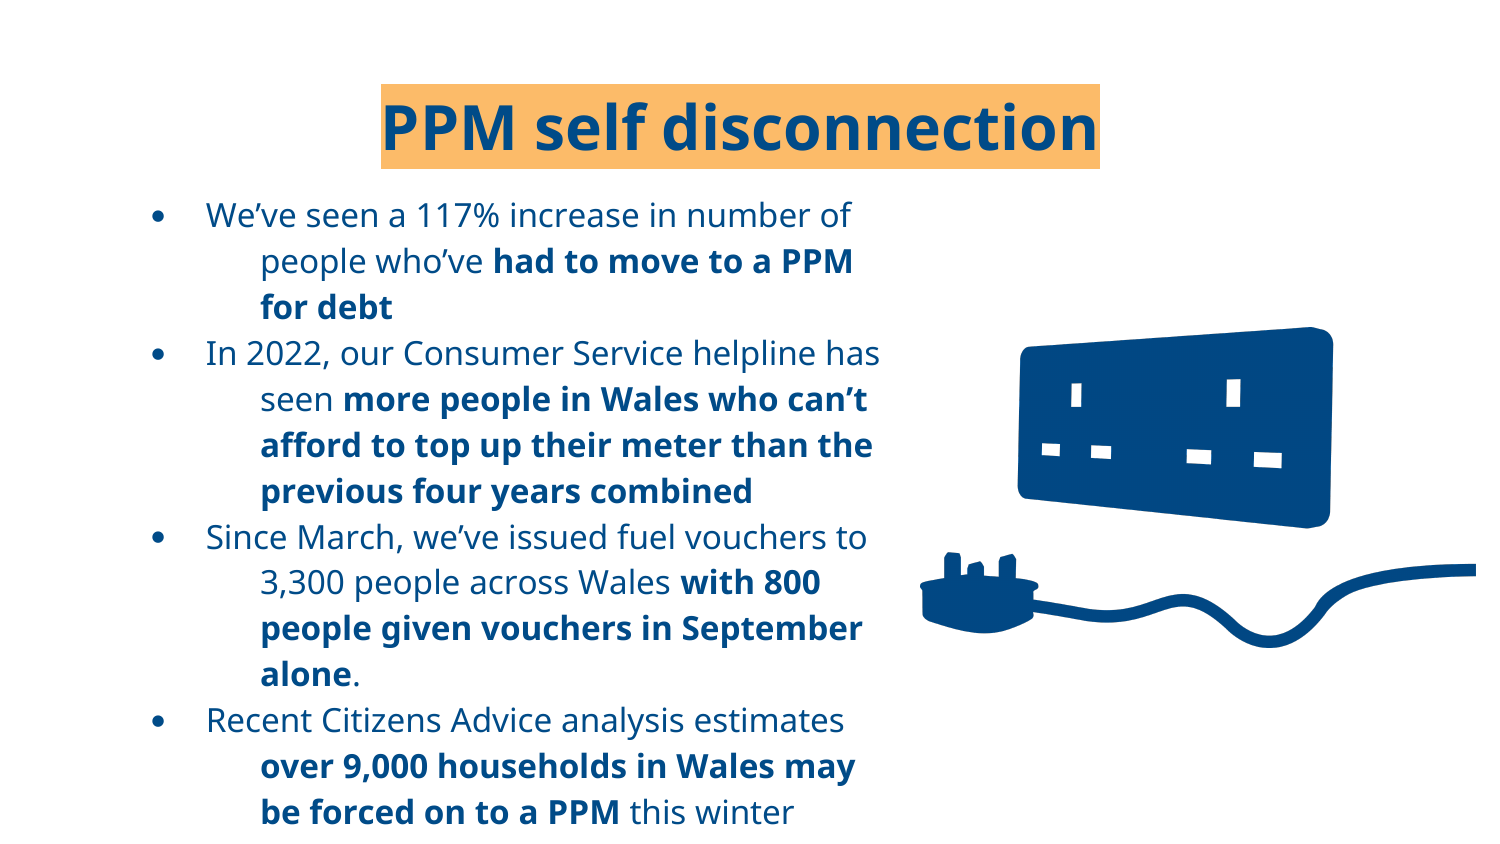

# PPM self disconnection
We’ve seen a 117% increase in number of people who’ve had to move to a PPM for debt
In 2022, our Consumer Service helpline has seen more people in Wales who can’t afford to top up their meter than the previous four years combined
Since March, we’ve issued fuel vouchers to 3,300 people across Wales with 800 people given vouchers in September alone.
Recent Citizens Advice analysis estimates over 9,000 households in Wales may be forced on to a PPM this winter